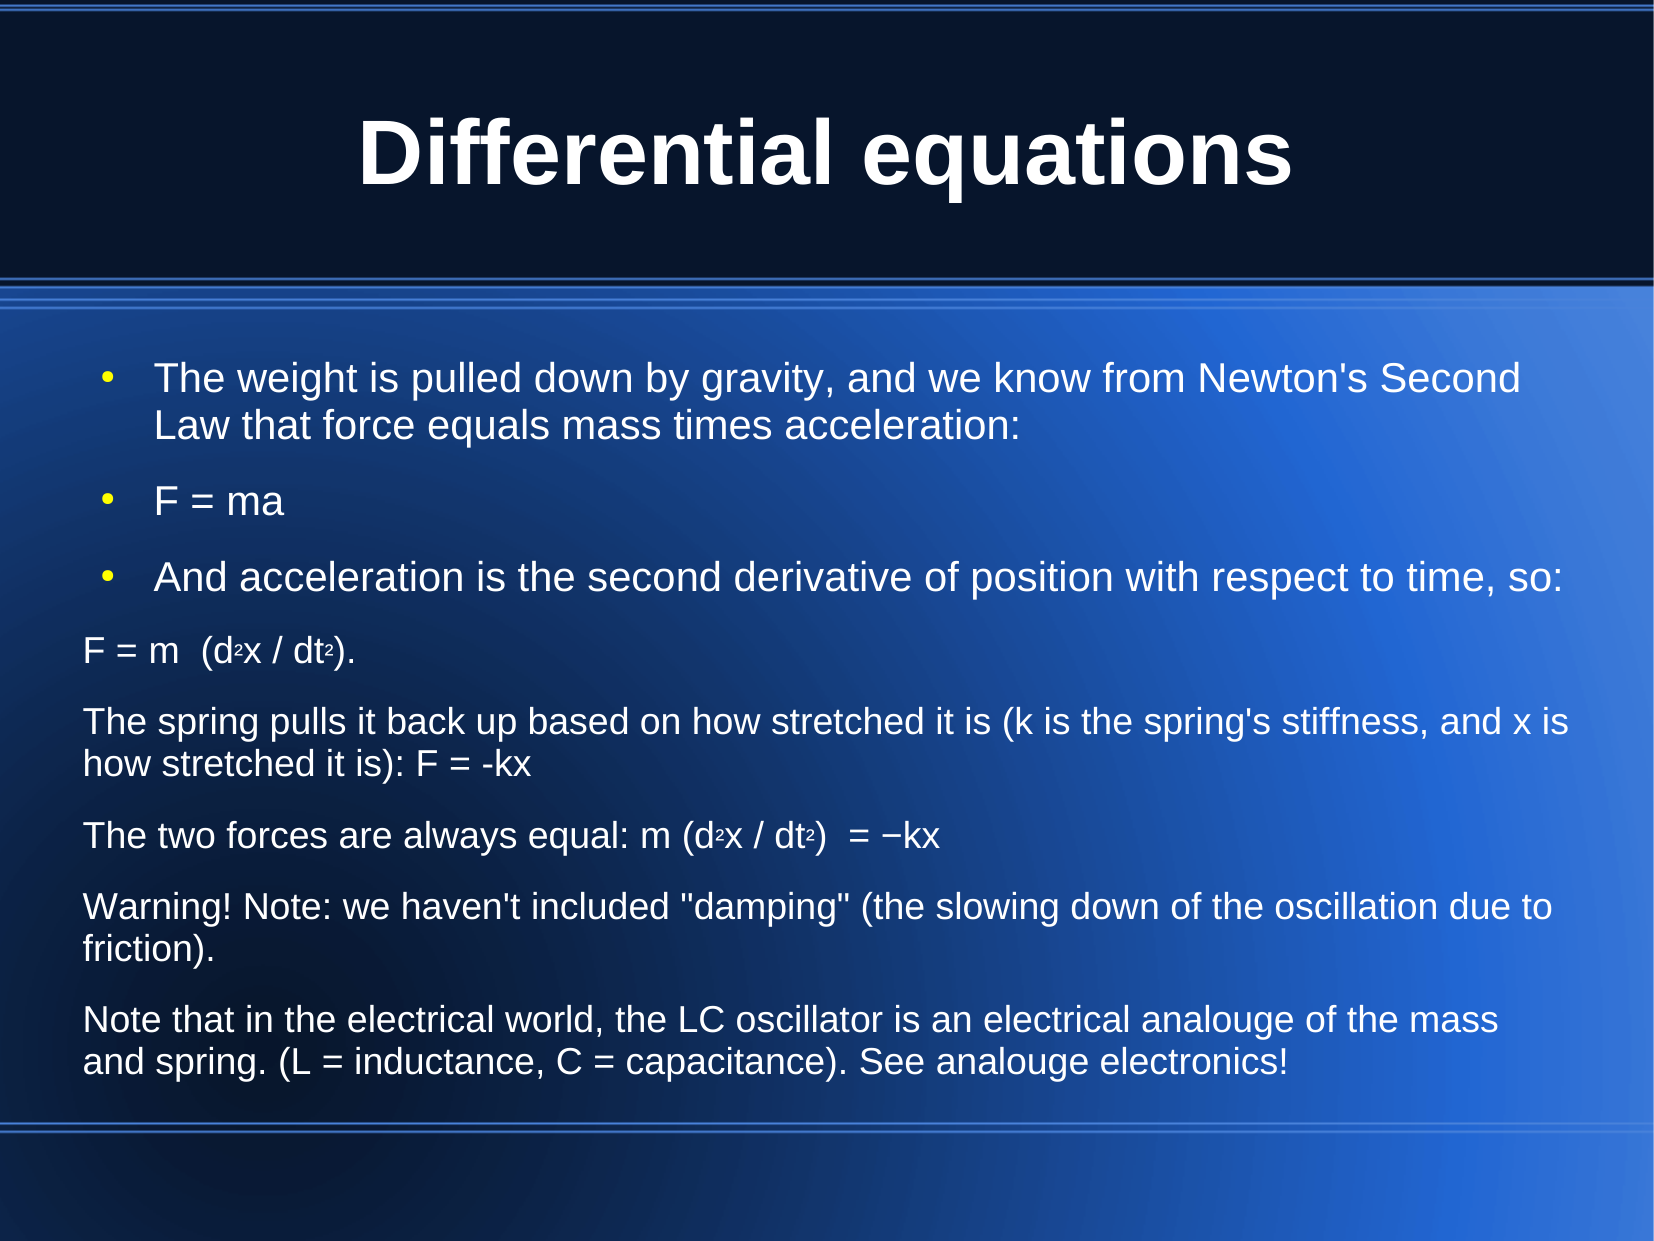

# Differential equations
The weight is pulled down by gravity, and we know from Newton's Second Law that force equals mass times acceleration:
F = ma
And acceleration is the second derivative of position with respect to time, so:
F = m (d²x / dt²).
The spring pulls it back up based on how stretched it is (k is the spring's stiffness, and x is how stretched it is): F = -kx
The two forces are always equal: m (d²x / dt²) = −kx
Warning! Note: we haven't included "damping" (the slowing down of the oscillation due to friction).
Note that in the electrical world, the LC oscillator is an electrical analouge of the mass and spring. (L = inductance, C = capacitance). See analouge electronics!